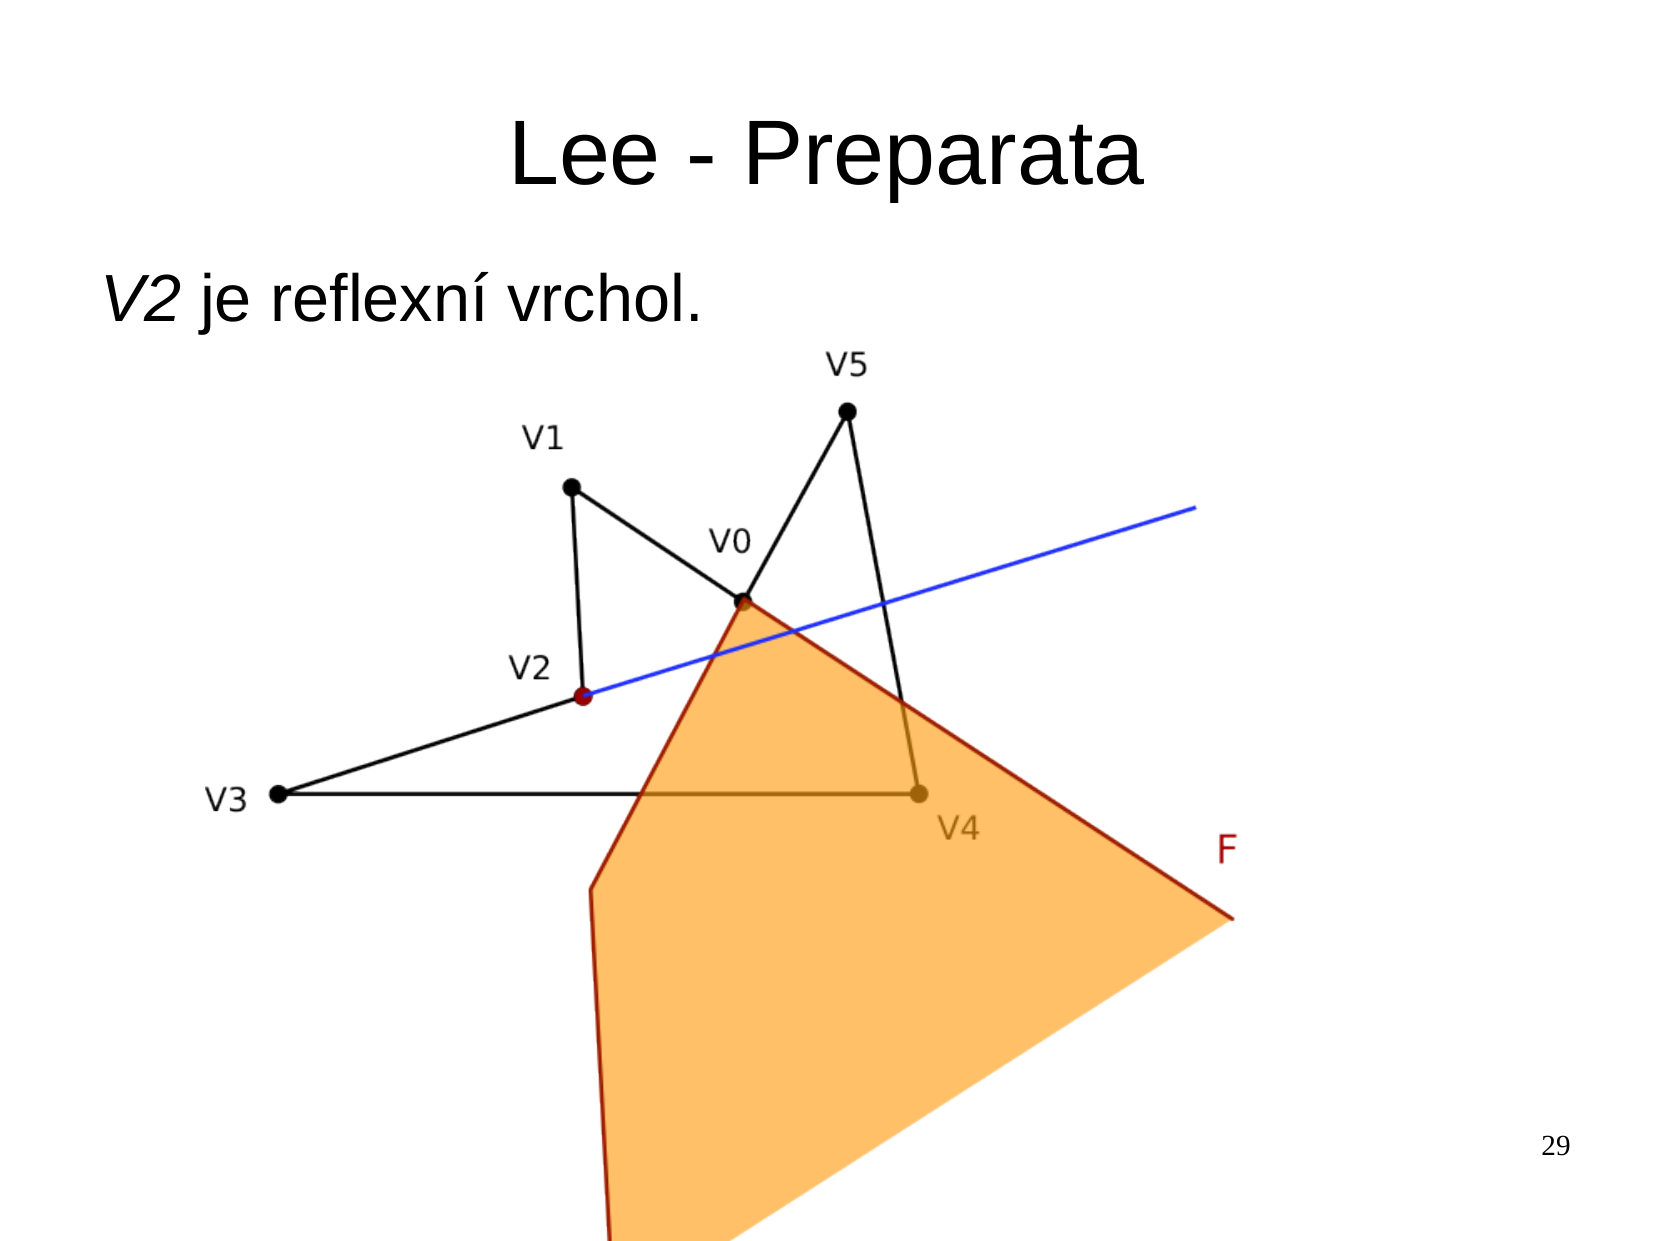

# Lee - Preparata
V2 je reflexní vrchol.
29